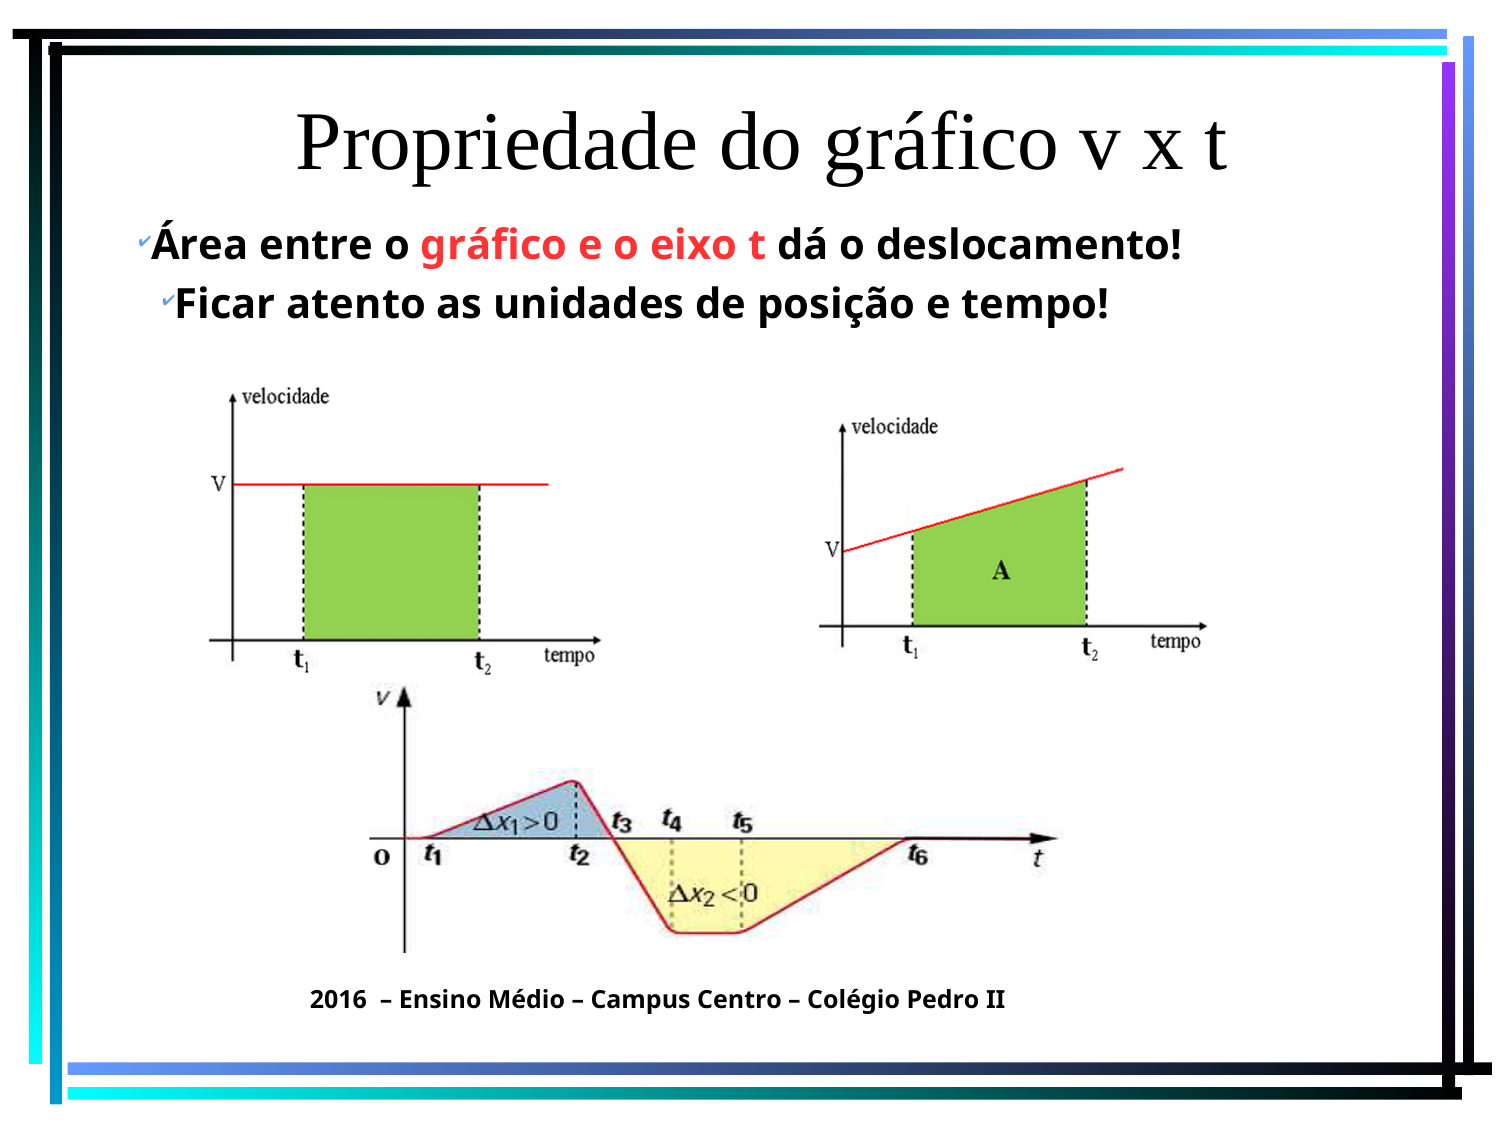

# Propriedade do gráfico v x t
Área entre o gráfico e o eixo t dá o deslocamento!
Ficar atento as unidades de posição e tempo!
2016 – Ensino Médio – Campus Centro – Colégio Pedro II